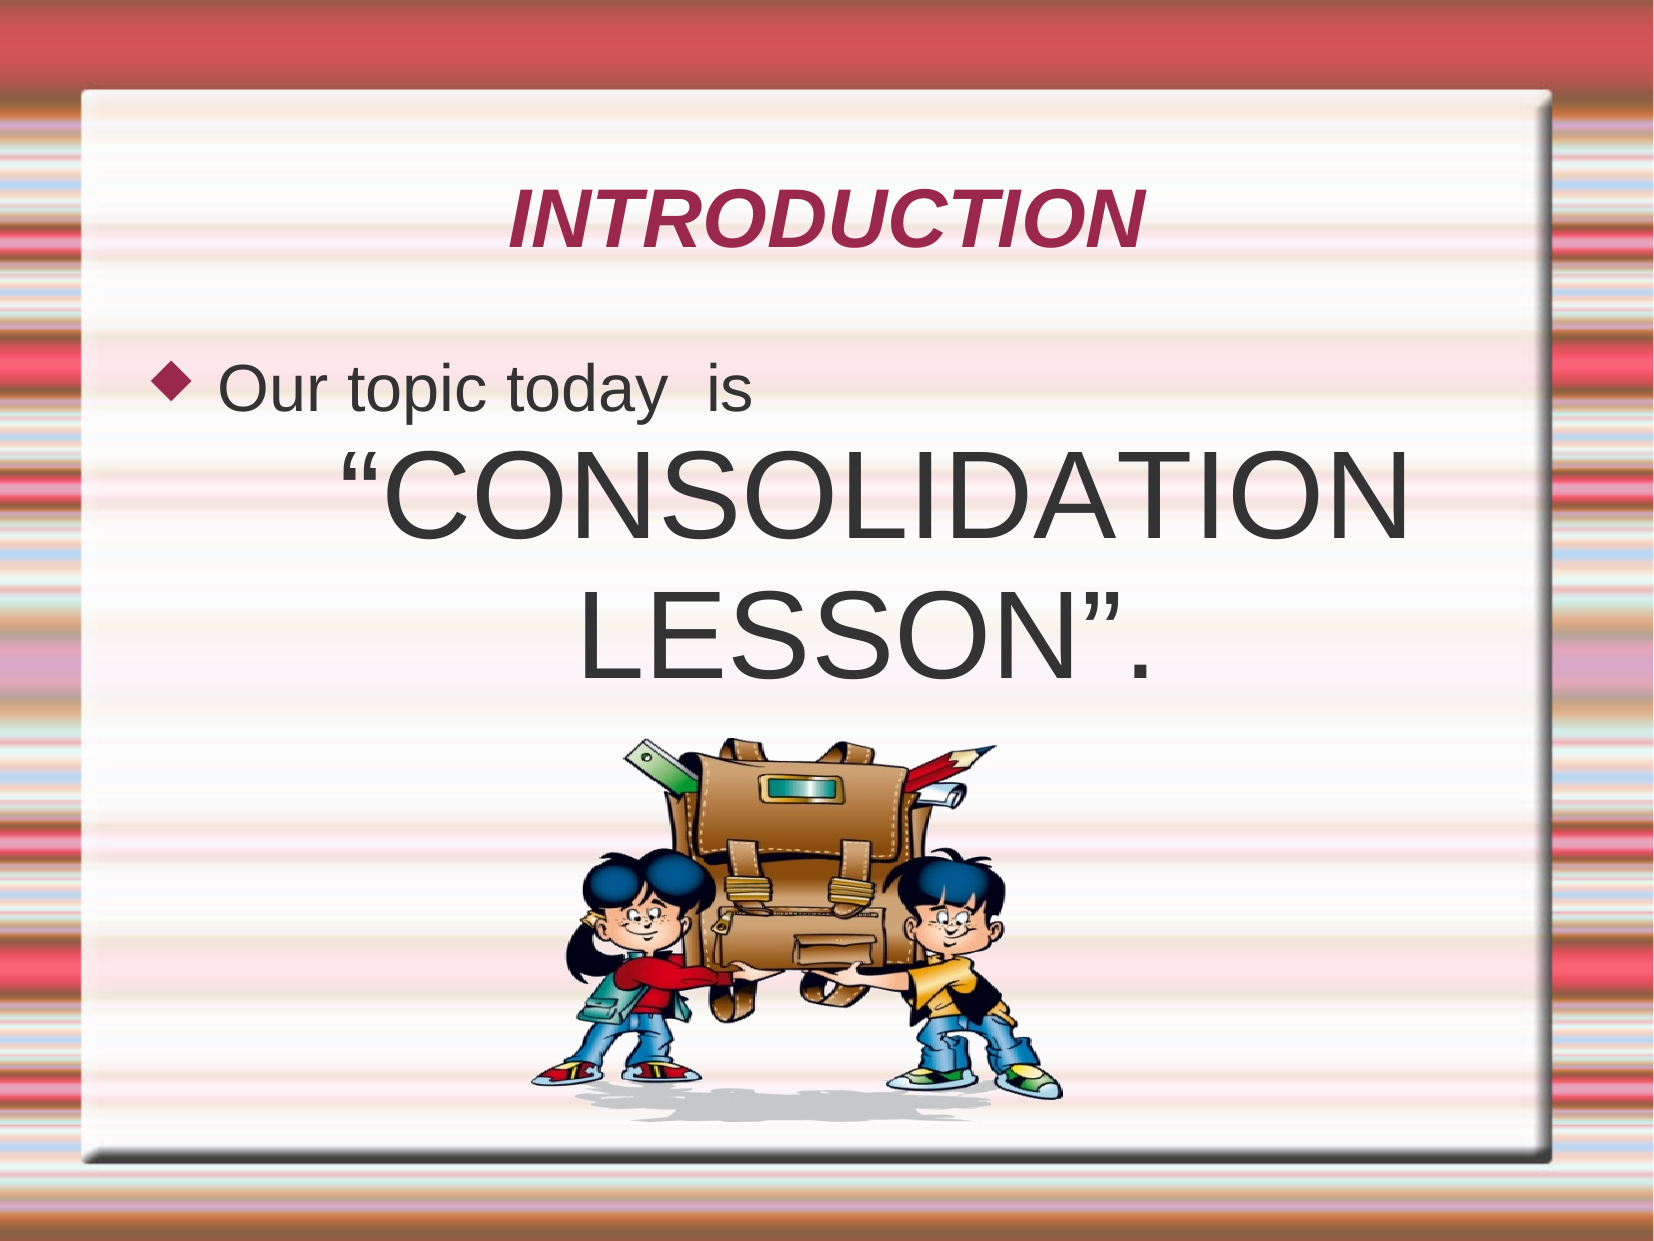

# INTRODUCTION
Our topic today is
“CONSOLIDATION LESSON”.